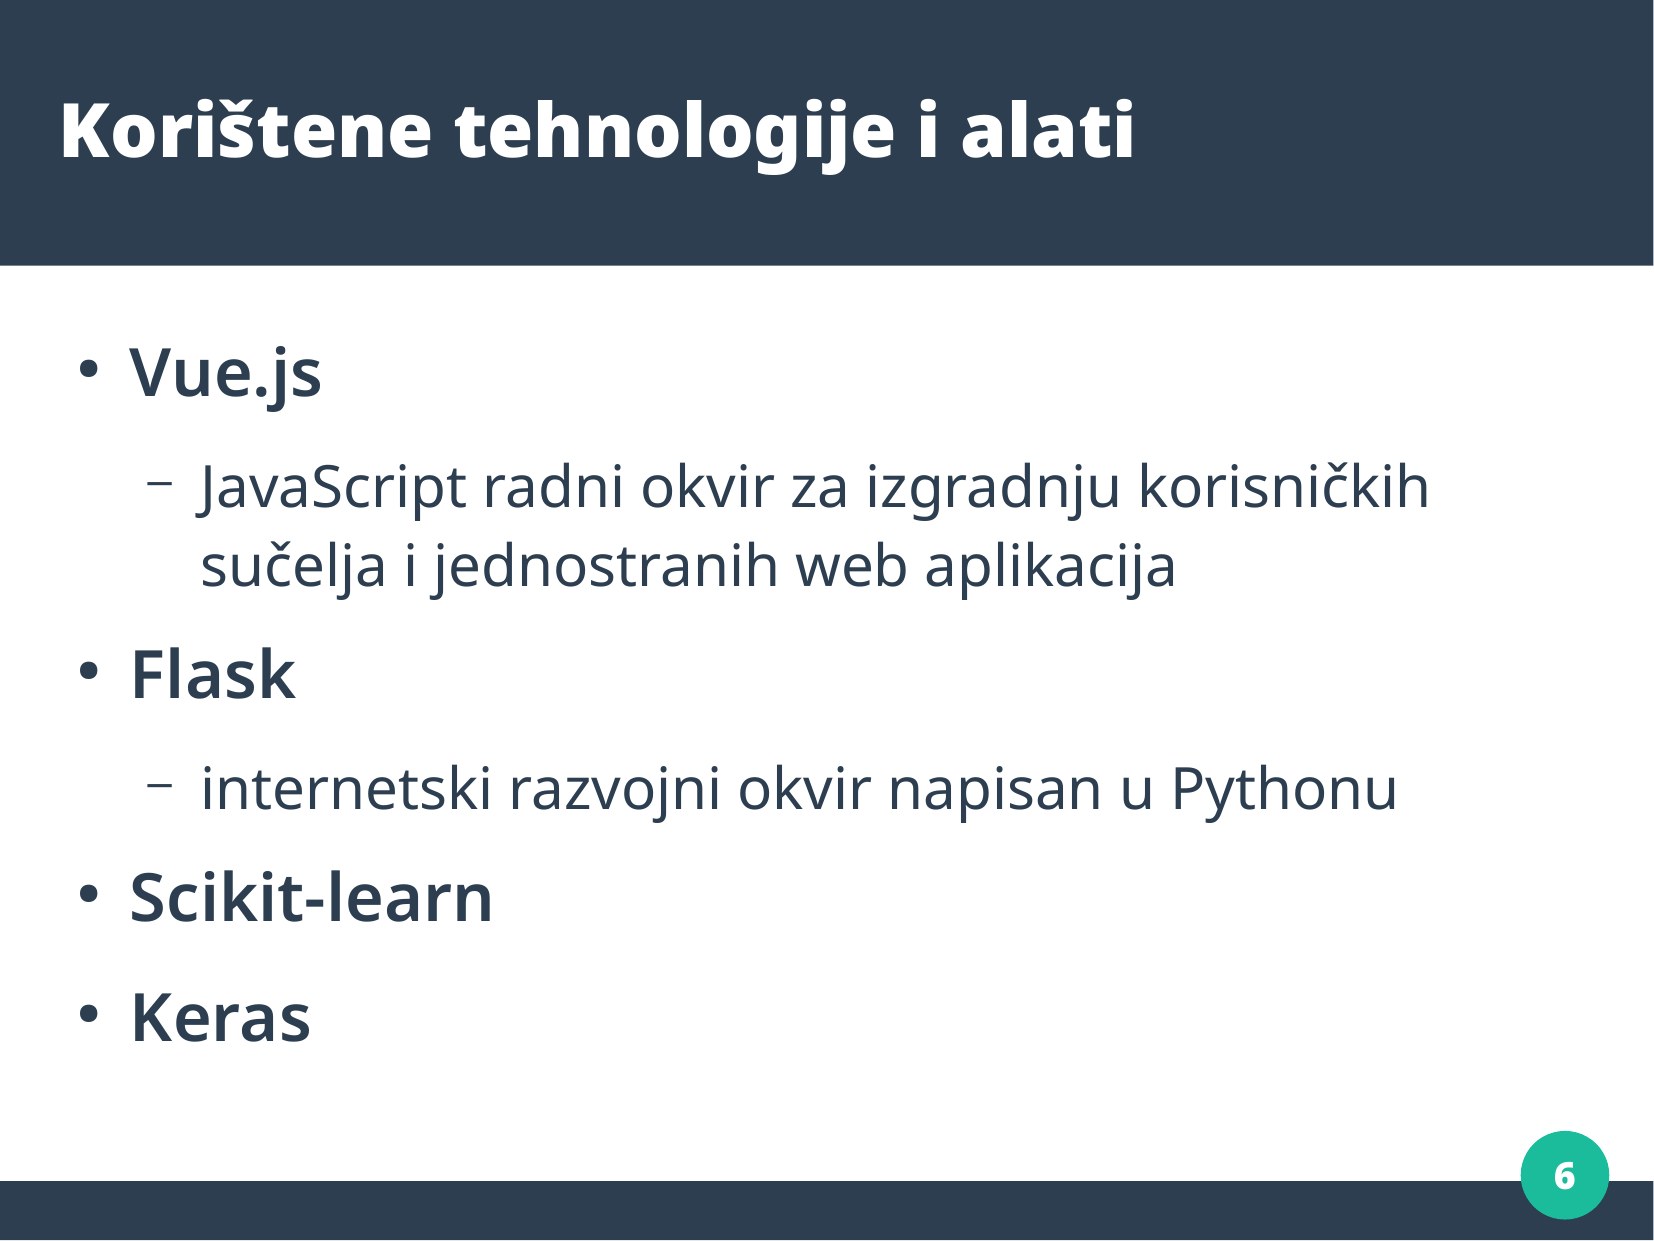

# Korištene tehnologije i alati
Vue.js
JavaScript radni okvir za izgradnju korisničkih sučelja i jednostranih web aplikacija
Flask
internetski razvojni okvir napisan u Pythonu
Scikit-learn
Keras
6